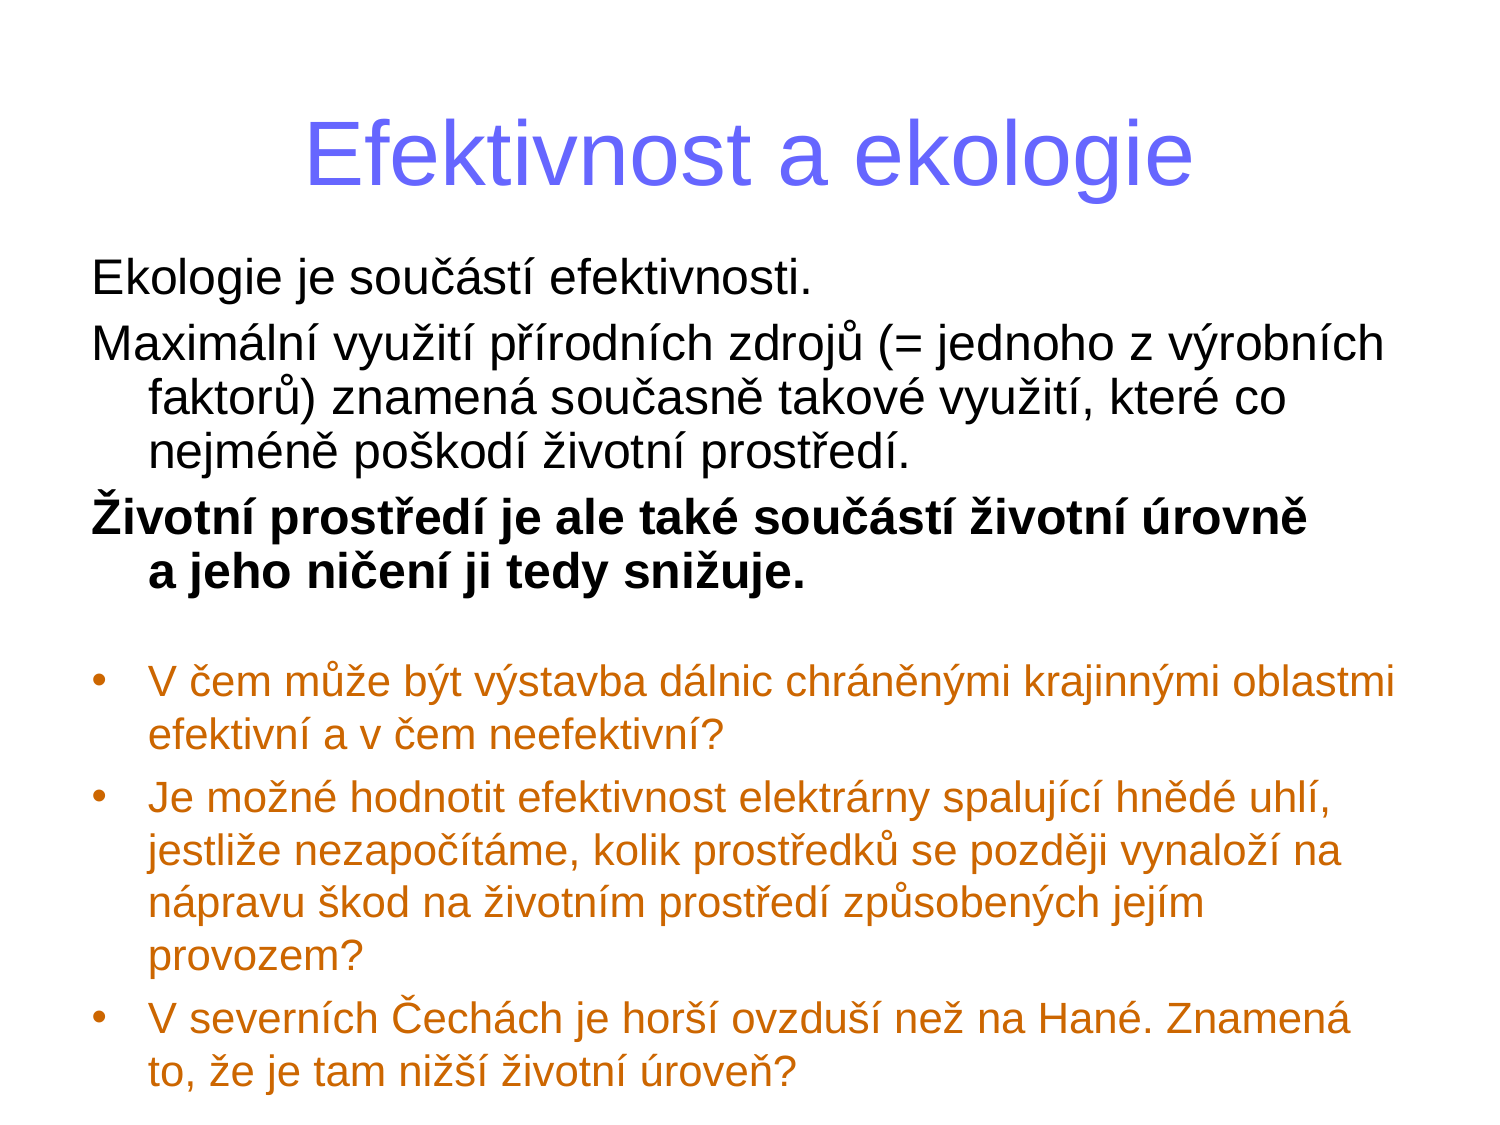

# Efektivnost a ekologie
Ekologie je součástí efektivnosti.
Maximální využití přírodních zdrojů (= jednoho z výrobních faktorů) znamená současně takové využití, které co nejméně poškodí životní prostředí.
Životní prostředí je ale také součástí životní úrovně
a jeho ničení ji tedy snižuje.
V čem může být výstavba dálnic chráněnými krajinnými oblastmi efektivní a v čem neefektivní?
Je možné hodnotit efektivnost elektrárny spalující hnědé uhlí, jestliže nezapočítáme, kolik prostředků se později vynaloží na nápravu škod na životním prostředí způsobených jejím provozem?
V severních Čechách je horší ovzduší než na Hané. Znamená to, že je tam nižší životní úroveň?